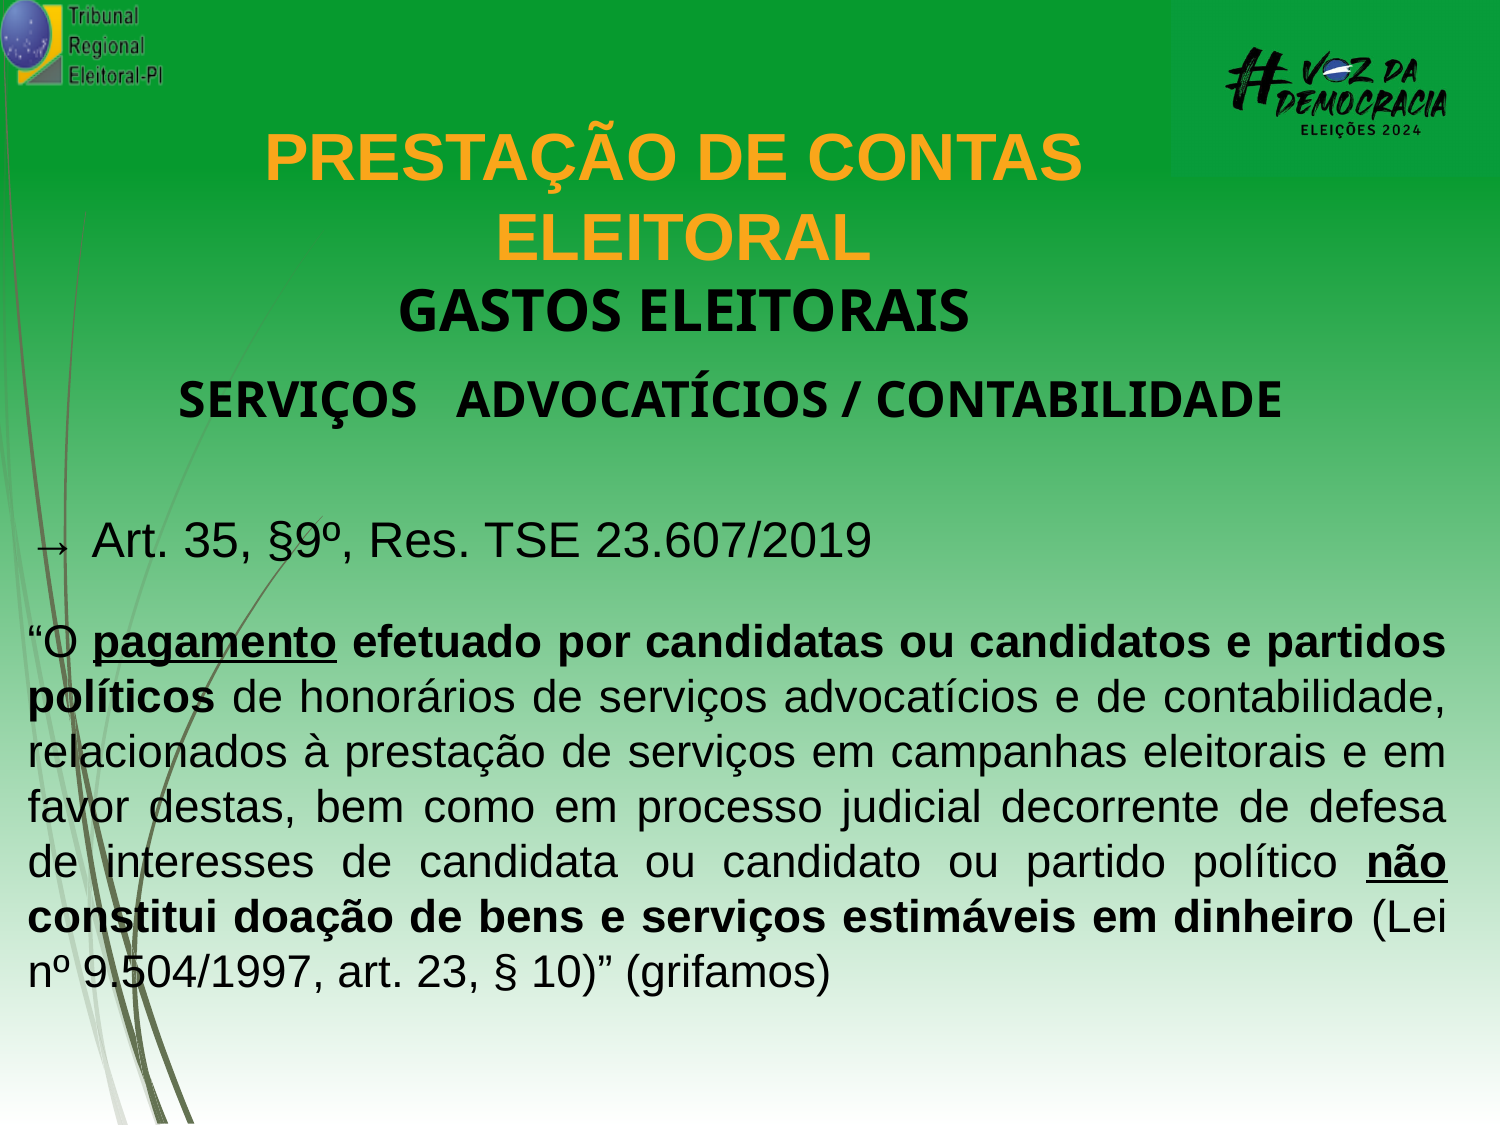

PRESTAÇÃO DE CONTAS
ELEITORAL
GASTOS ELEITORAIS
SERVIÇOS ADVOCATÍCIOS / CONTABILIDADE
→ Art. 35, §9º, Res. TSE 23.607/2019
“O pagamento efetuado por candidatas ou candidatos e partidos políticos de honorários de serviços advocatícios e de contabilidade, relacionados à prestação de serviços em campanhas eleitorais e em favor destas, bem como em processo judicial decorrente de defesa de interesses de candidata ou candidato ou partido político não constitui doação de bens e serviços estimáveis em dinheiro (Lei nº 9.504/1997, art. 23, § 10)” (grifamos)